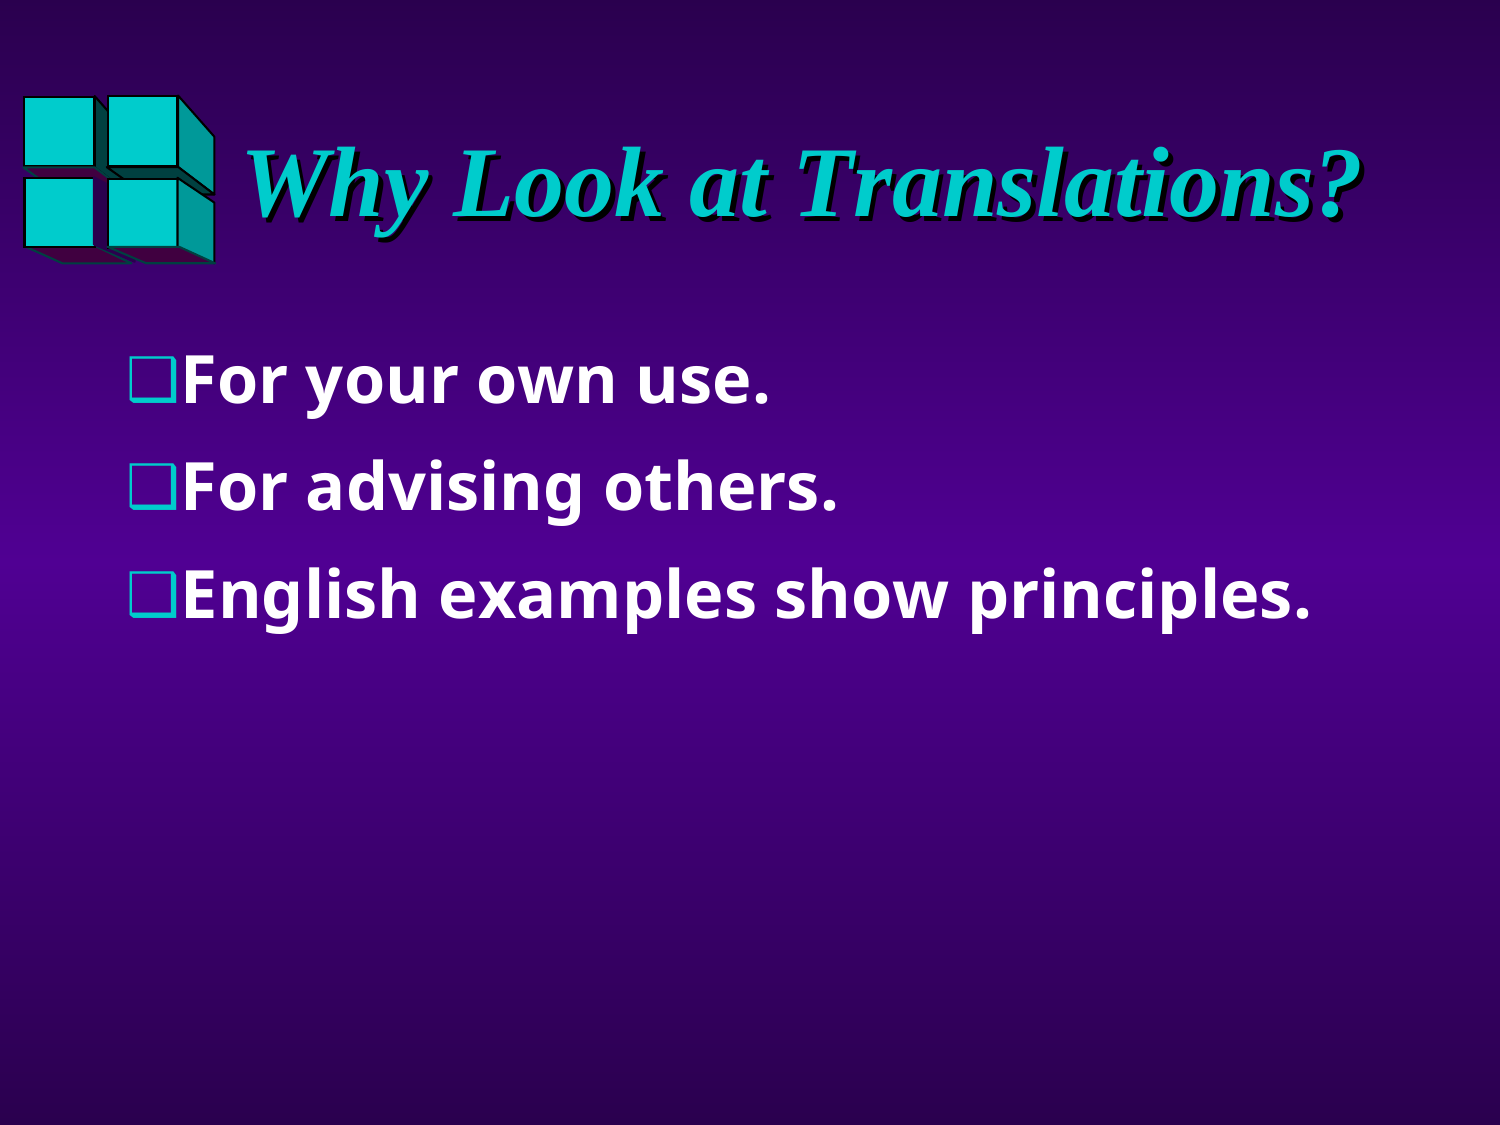

# Why Look at Translations?
For your own use.
For advising others.
English examples show principles.